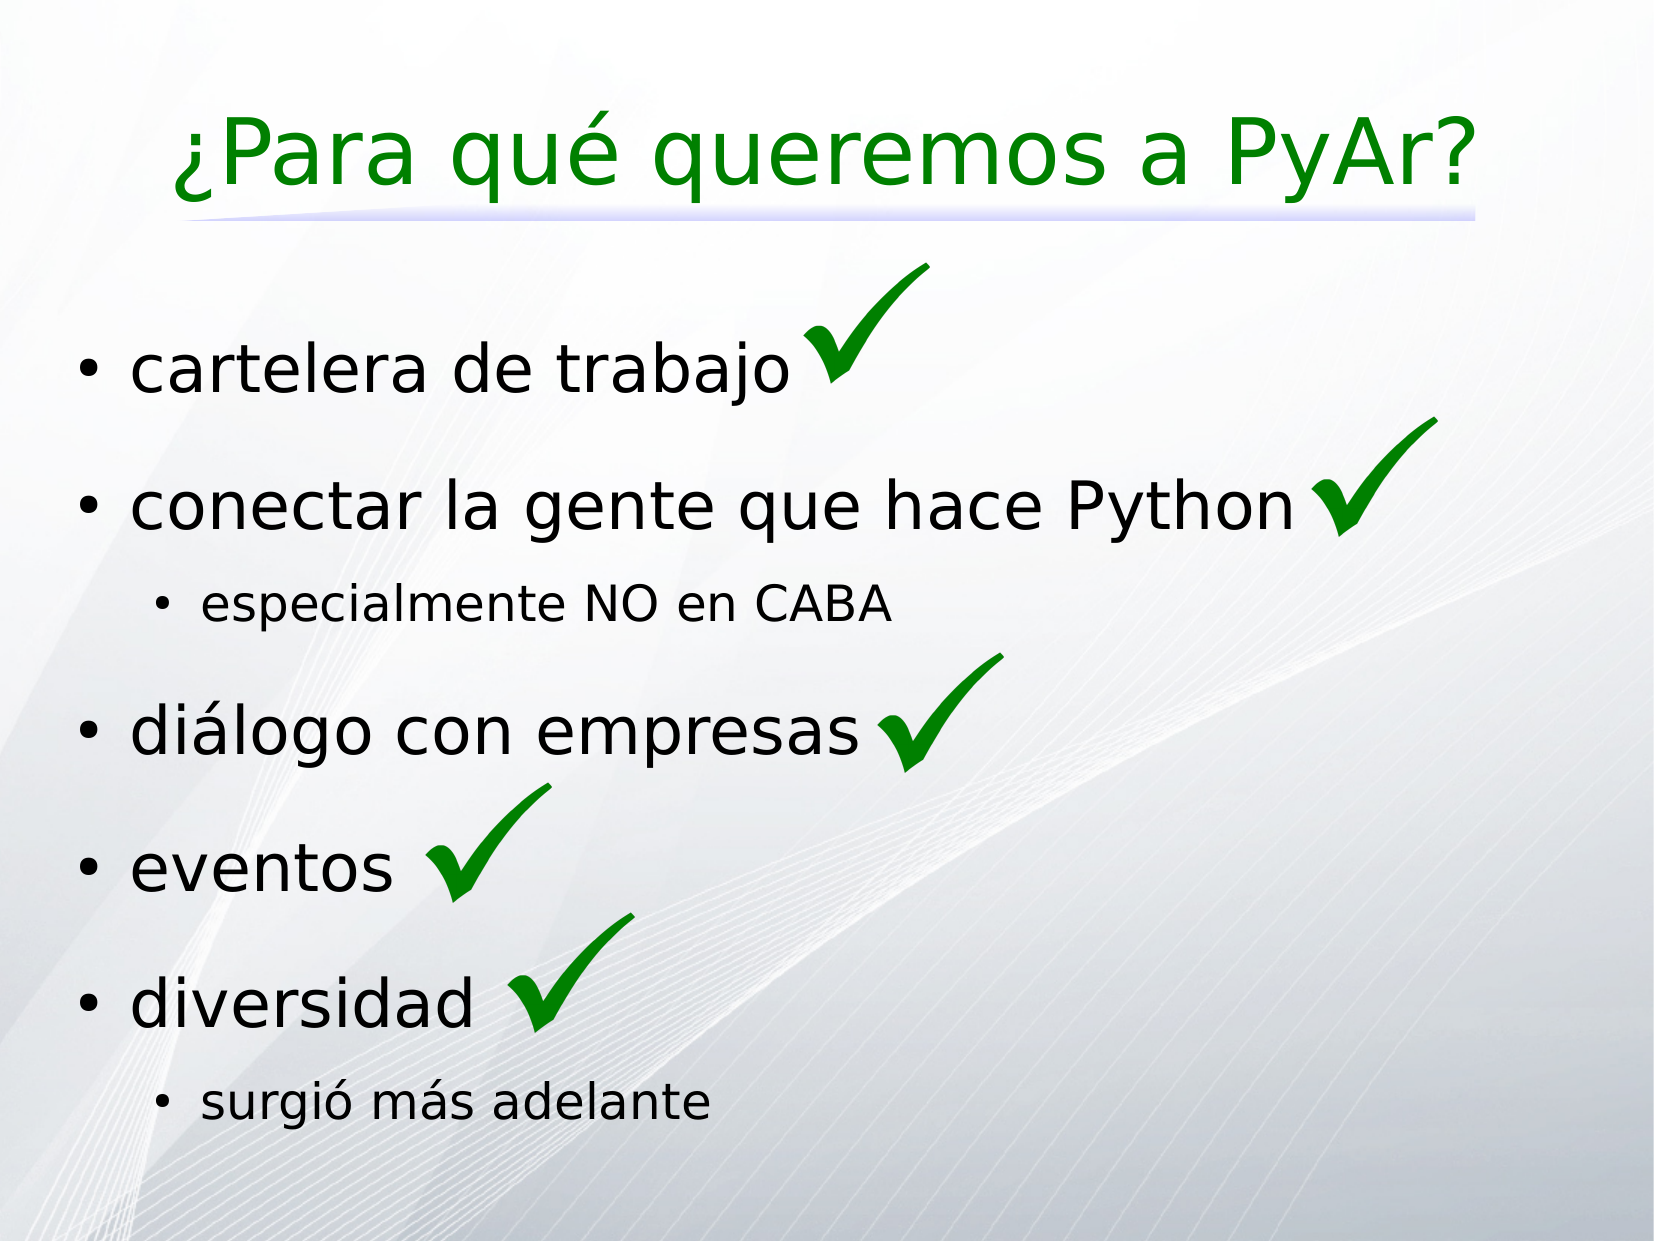

# ¿Para qué queremos a PyAr?
cartelera de trabajo
conectar la gente que hace Python
especialmente NO en CABA
diálogo con empresas
eventos
diversidad
surgió más adelante